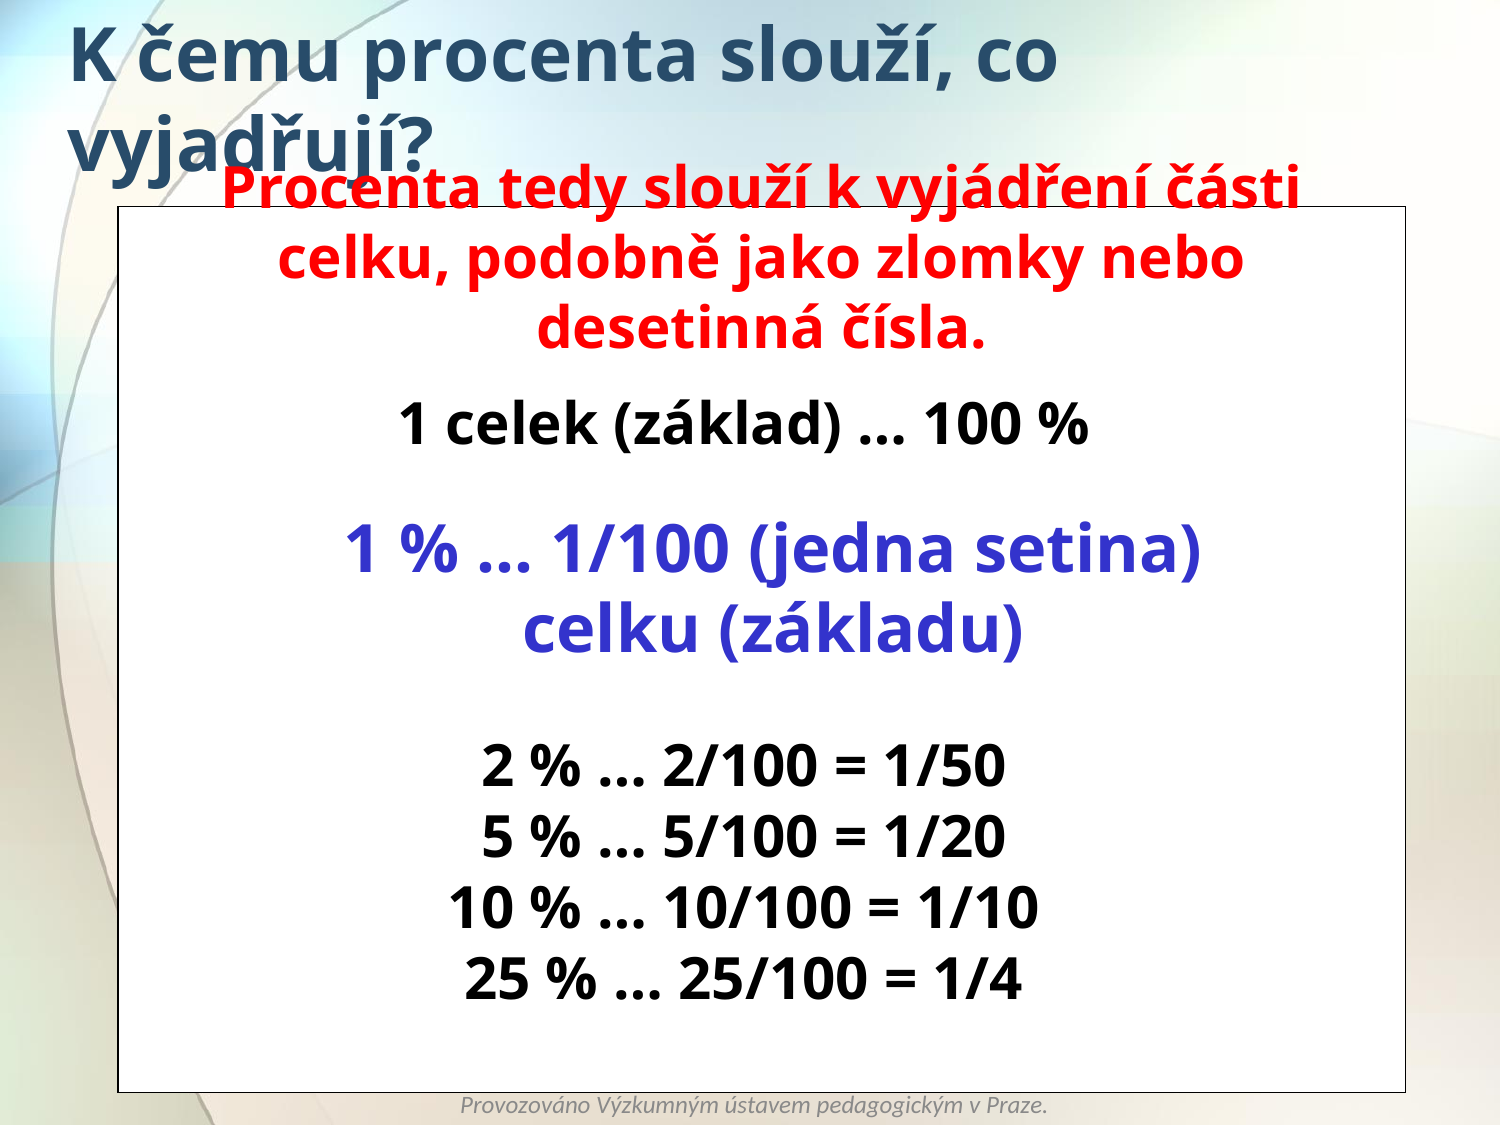

K čemu procenta slouží, co vyjadřují?
Procenta tedy slouží k vyjádření části celku, podobně jako zlomky nebo desetinná čísla.
1 celek (základ) … 100 %
1 % … 1/100 (jedna setina) celku (základu)‏
2 % … 2/100 = 1/50
5 % … 5/100 = 1/20
10 % … 10/100 = 1/10
25 % … 25/100 = 1/4